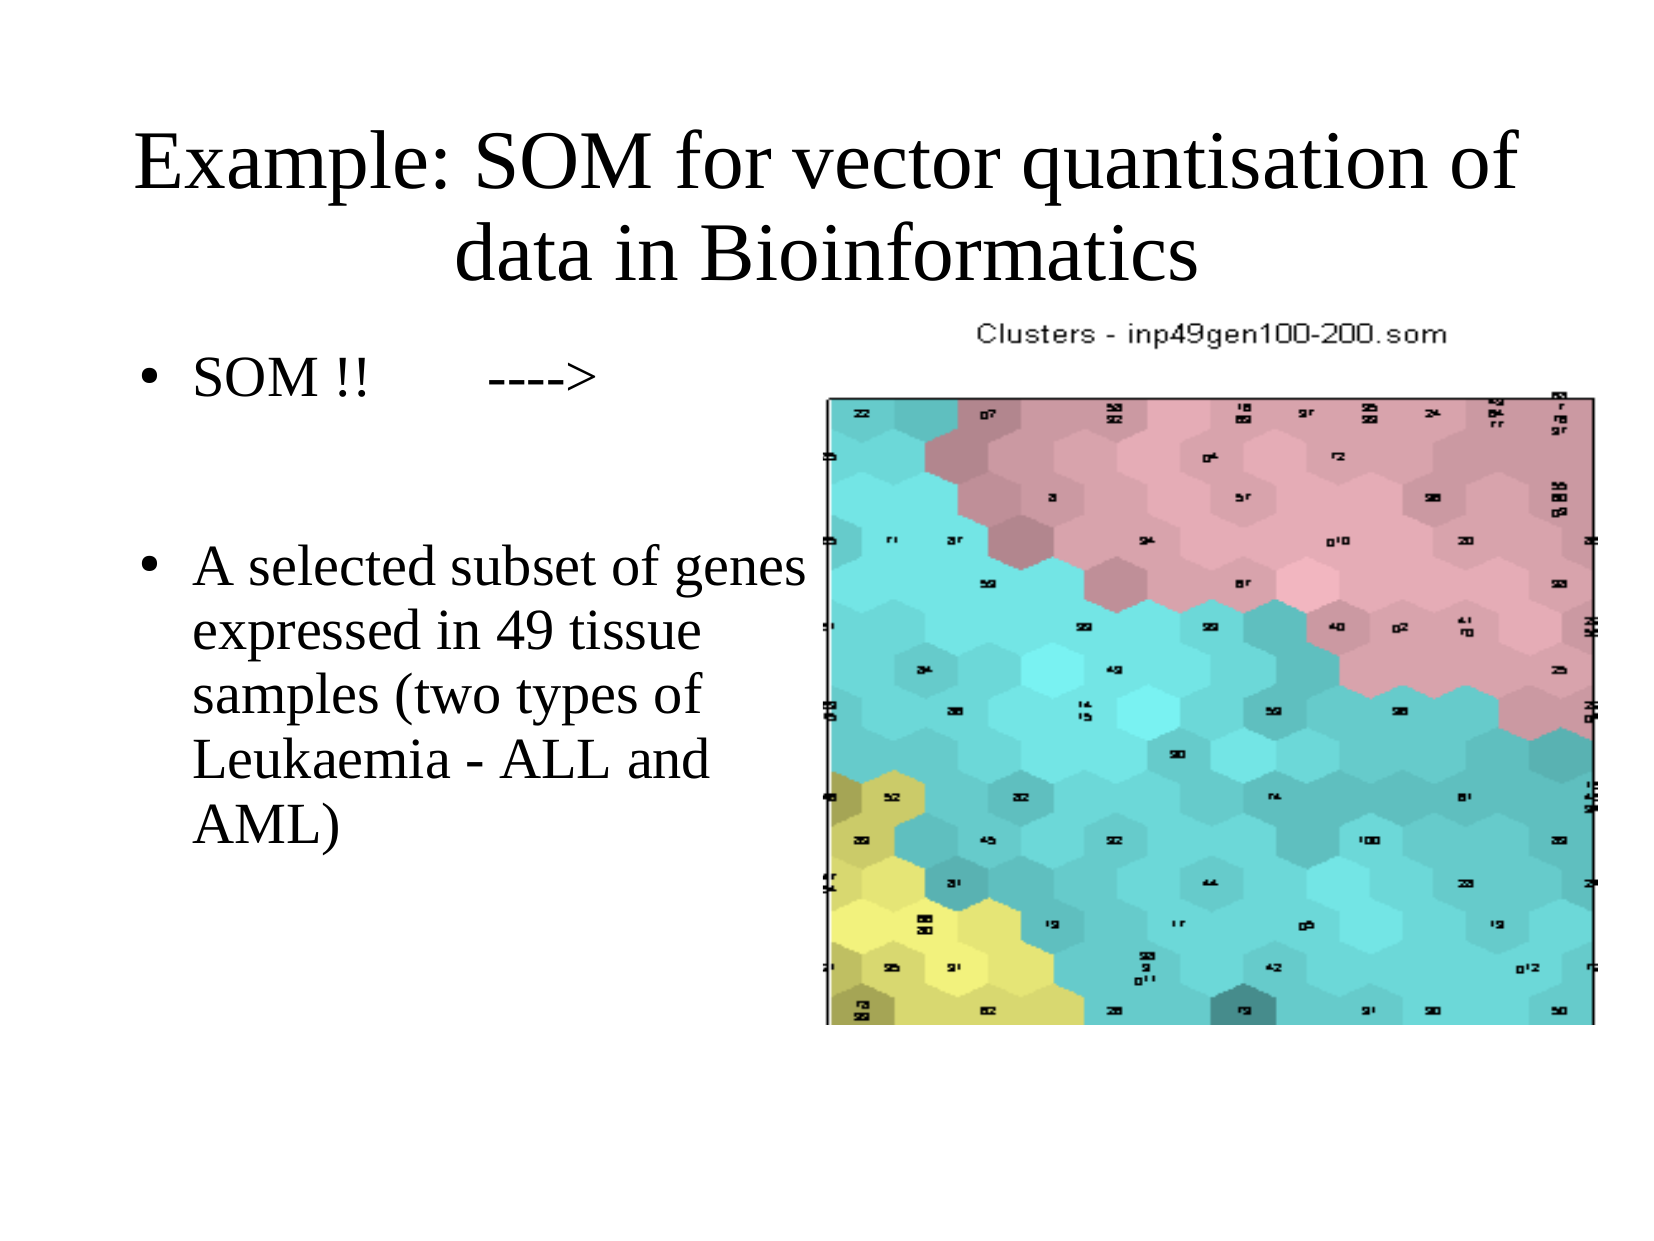

# Example: SOM for vector quantisation of data in Bioinformatics
SOM !! ---->
A selected subset of genes expressed in 49 tissue samples (two types of Leukaemia - ALL and AML)